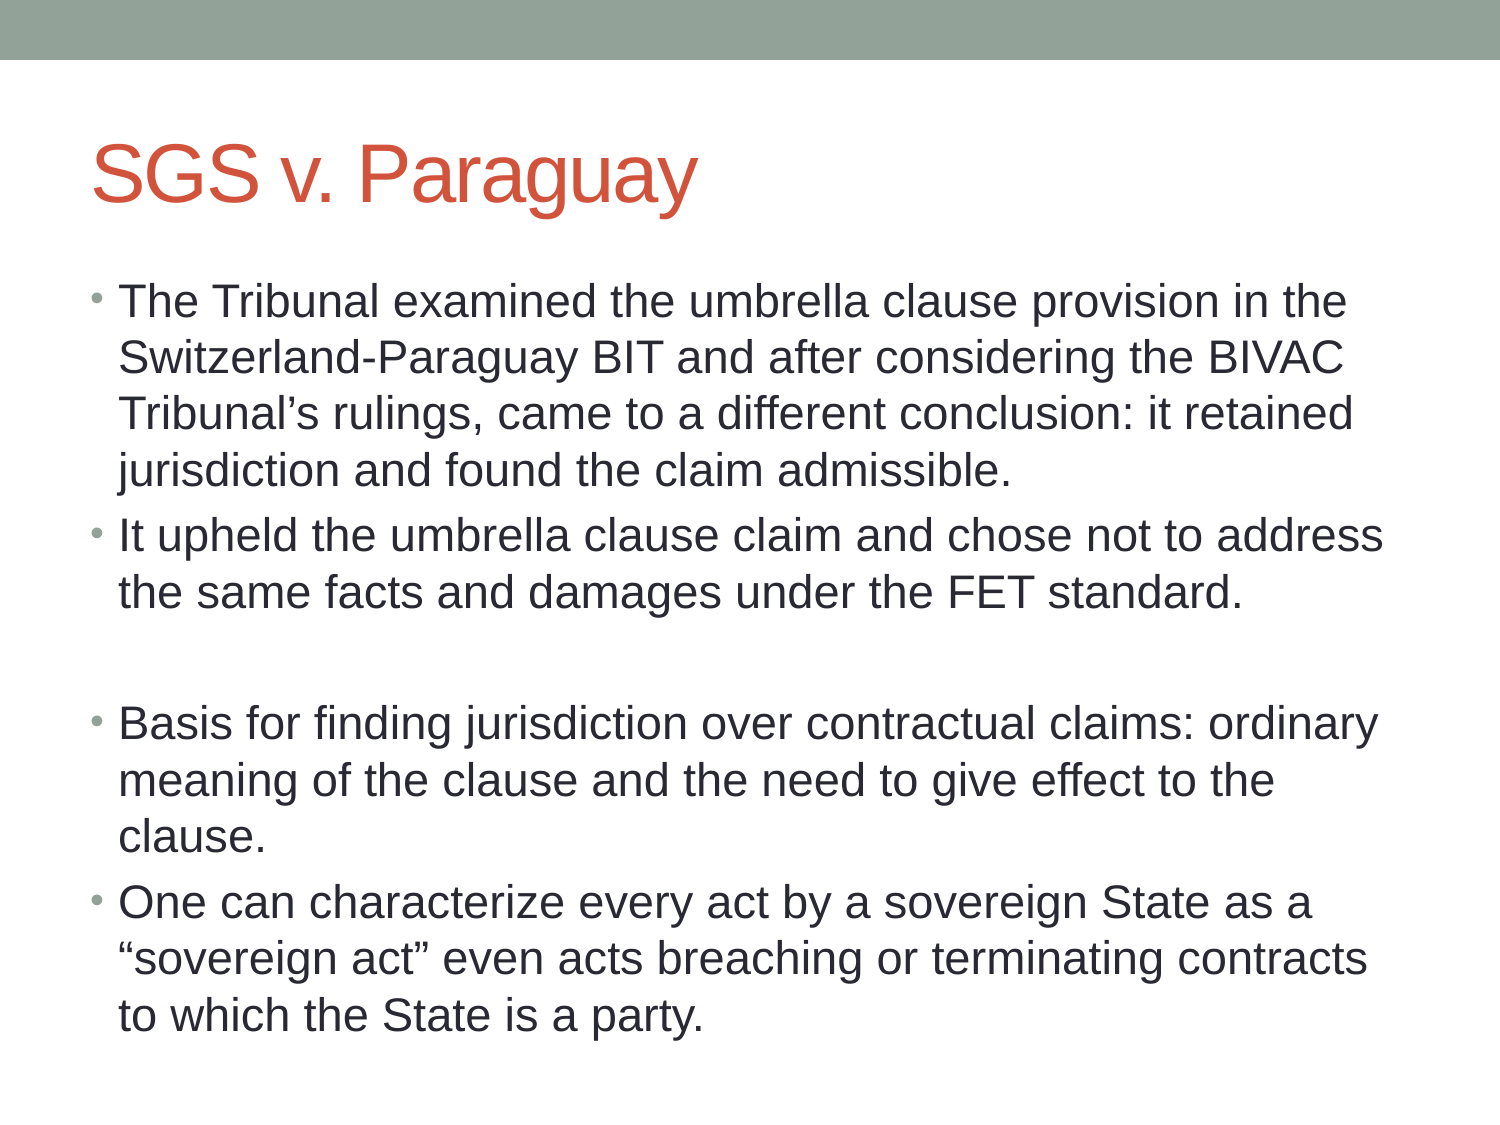

# SGS v. Paraguay
The Tribunal examined the umbrella clause provision in the Switzerland-Paraguay BIT and after considering the BIVAC Tribunal’s rulings, came to a different conclusion: it retained jurisdiction and found the claim admissible.
It upheld the umbrella clause claim and chose not to address the same facts and damages under the FET standard.
Basis for finding jurisdiction over contractual claims: ordinary meaning of the clause and the need to give effect to the clause.
One can characterize every act by a sovereign State as a “sovereign act” even acts breaching or terminating contracts to which the State is a party.